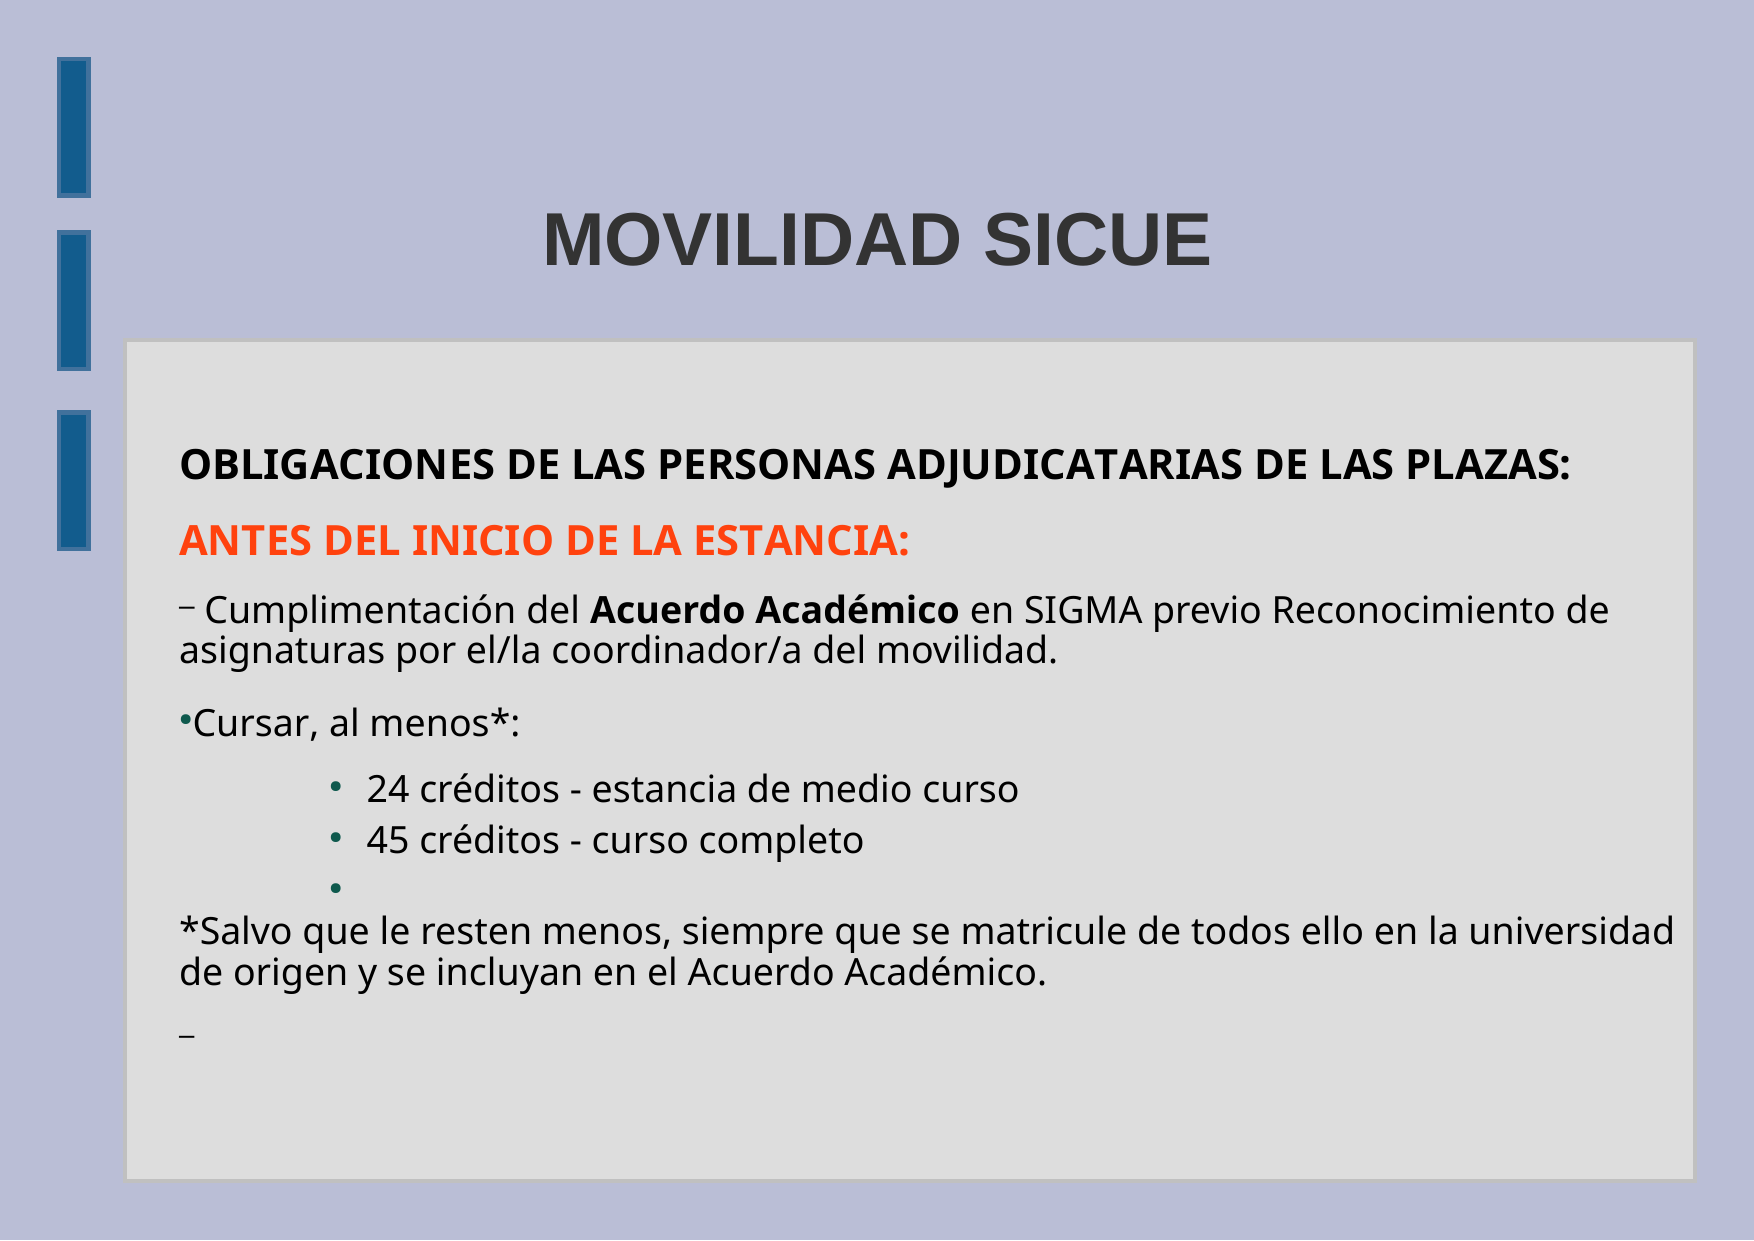

# MOVILIDAD SICUE
OBLIGACIONES DE LAS PERSONAS ADJUDICATARIAS DE LAS PLAZAS:
ANTES DEL INICIO DE LA ESTANCIA:
 Cumplimentación del Acuerdo Académico en SIGMA previo Reconocimiento de asignaturas por el/la coordinador/a del movilidad.
Cursar, al menos*:
24 créditos - estancia de medio curso
45 créditos - curso completo
*Salvo que le resten menos, siempre que se matricule de todos ello en la universidad de origen y se incluyan en el Acuerdo Académico.